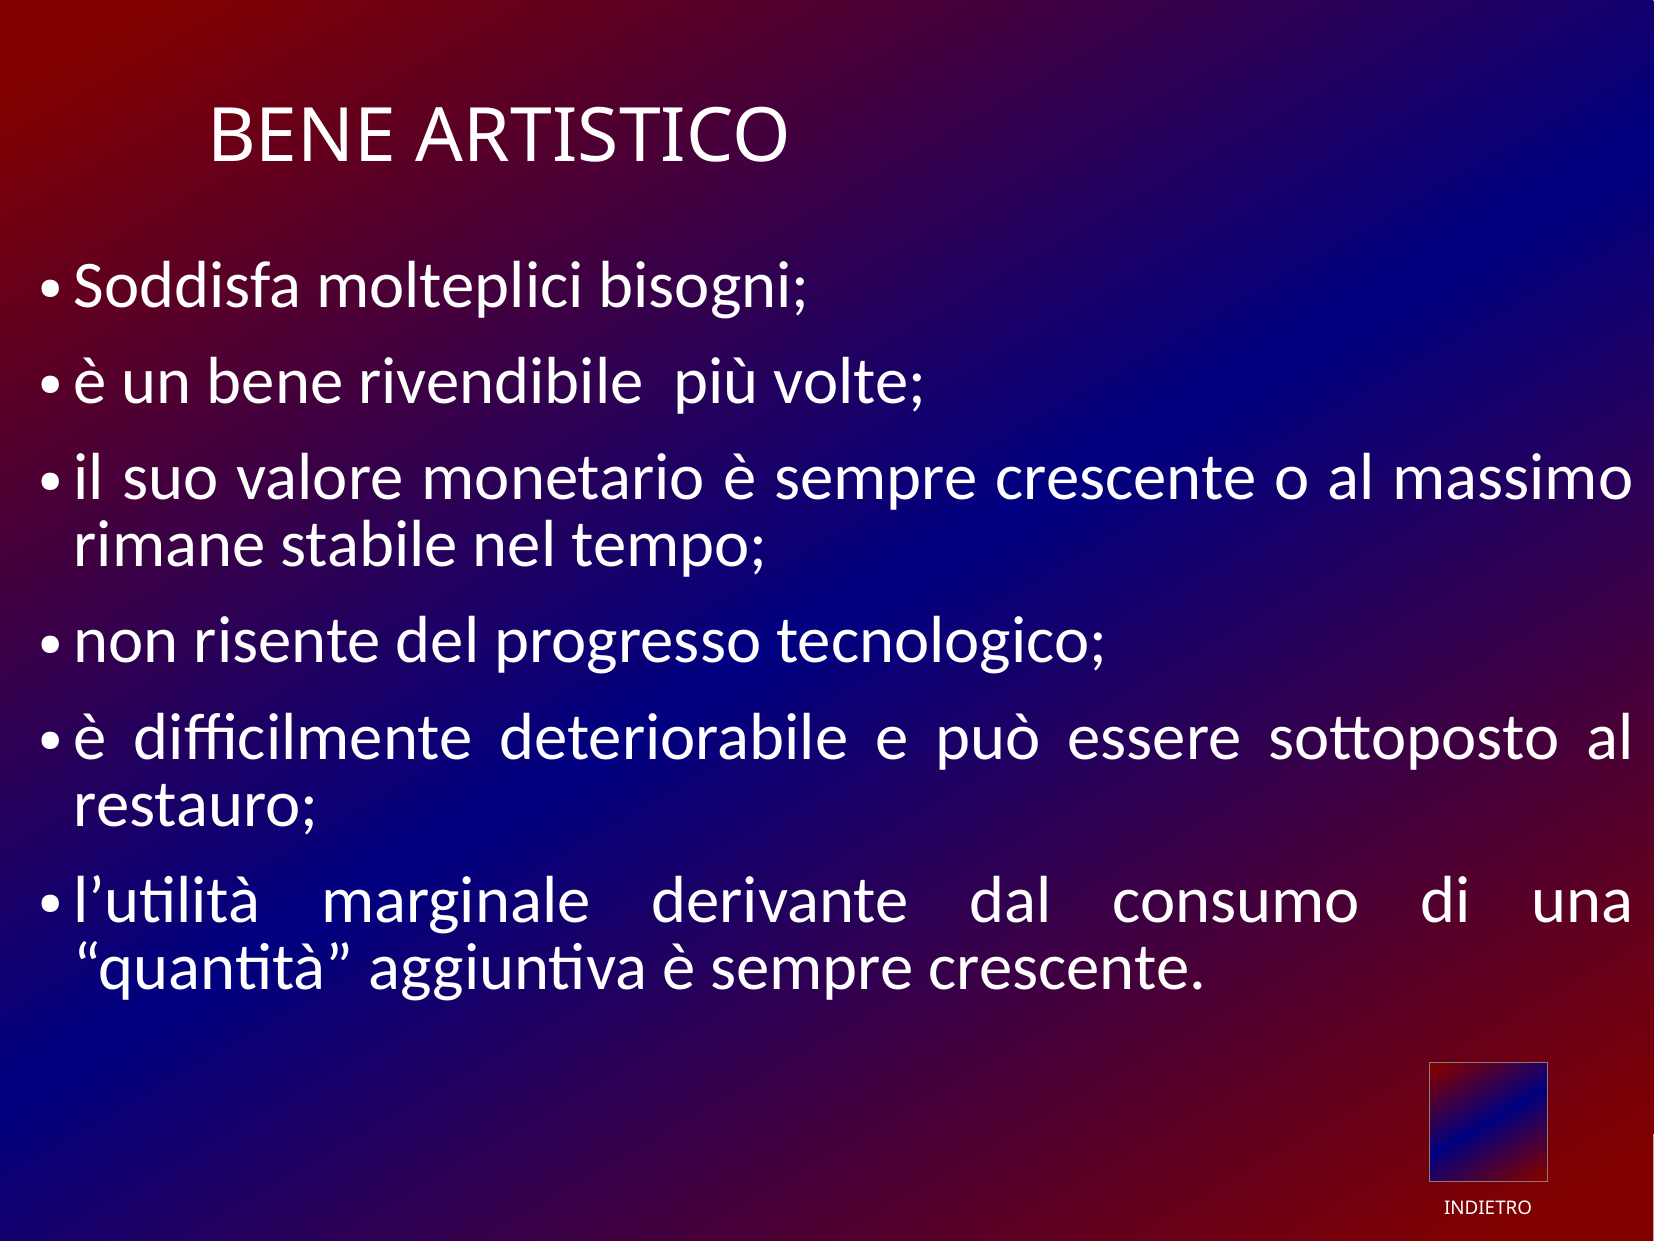

BENE ARTISTICO
Soddisfa molteplici bisogni;
è un bene rivendibile più volte;
il suo valore monetario è sempre crescente o al massimo rimane stabile nel tempo;
non risente del progresso tecnologico;
è difficilmente deteriorabile e può essere sottoposto al restauro;
l’utilità marginale derivante dal consumo di una “quantità” aggiuntiva è sempre crescente.
INDIETRO